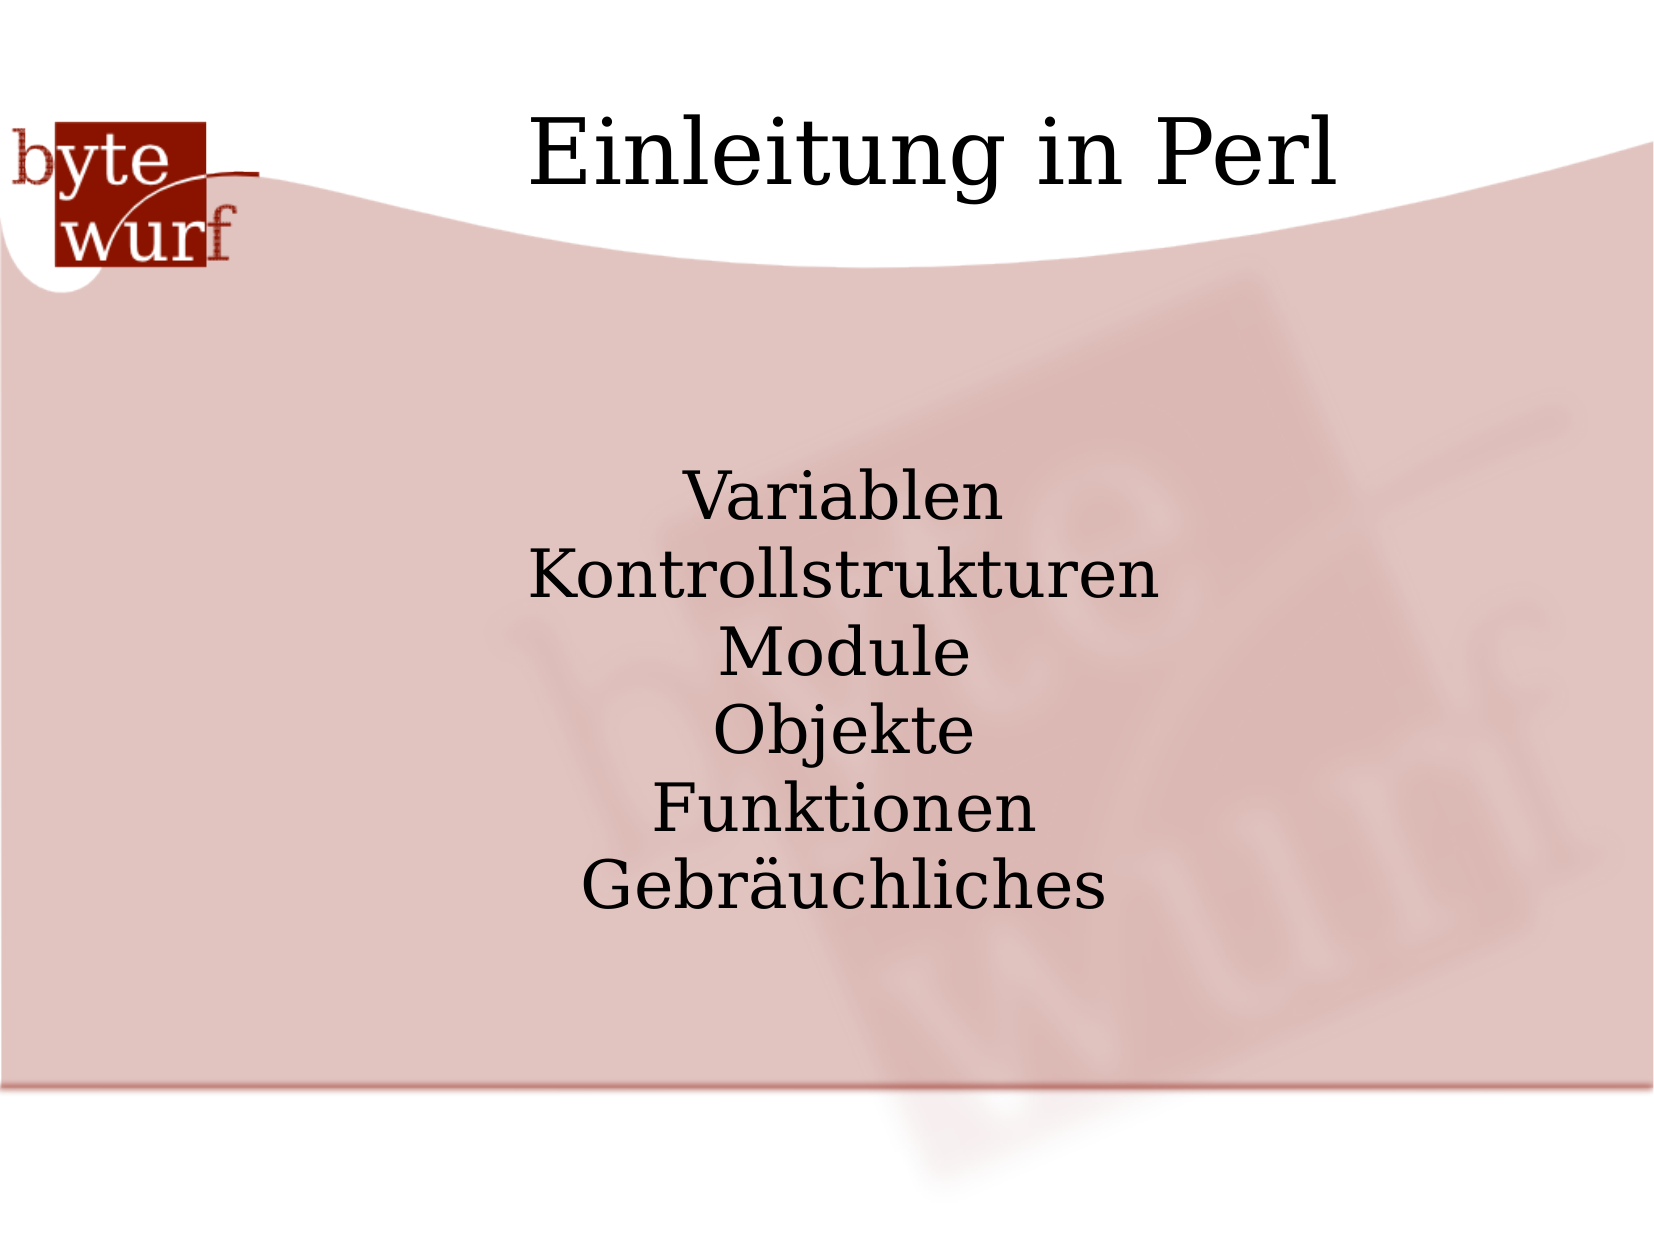

# Einleitung in Perl
Variablen
Kontrollstrukturen
Module
Objekte
Funktionen
Gebräuchliches